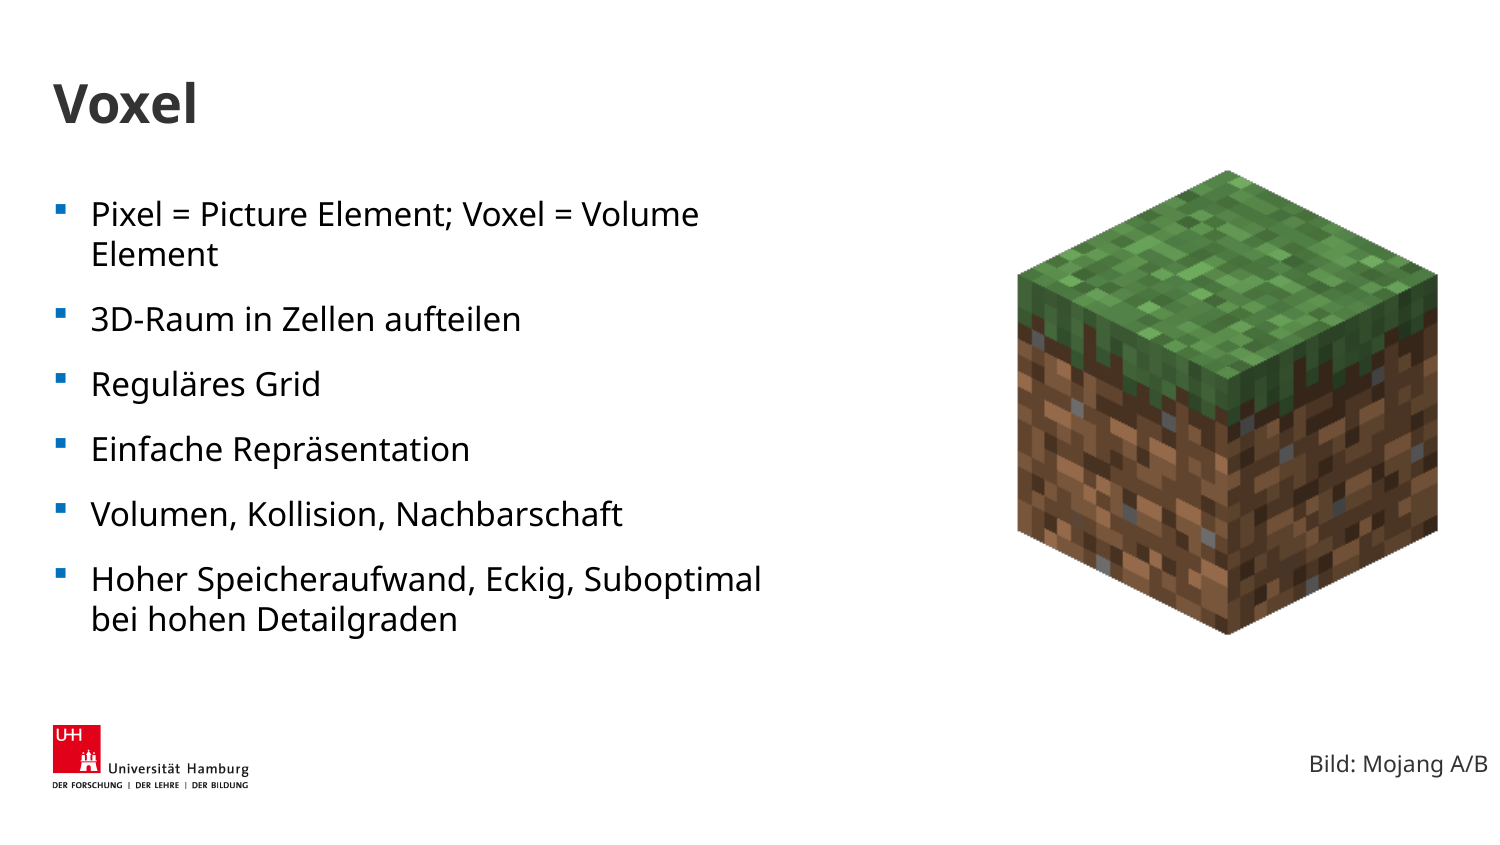

# Voxel
Pixel = Picture Element; Voxel = Volume Element
3D-Raum in Zellen aufteilen
Reguläres Grid
Einfache Repräsentation
Volumen, Kollision, Nachbarschaft
Hoher Speicheraufwand, Eckig, Suboptimal bei hohen Detailgraden
Bild: Mojang A/B